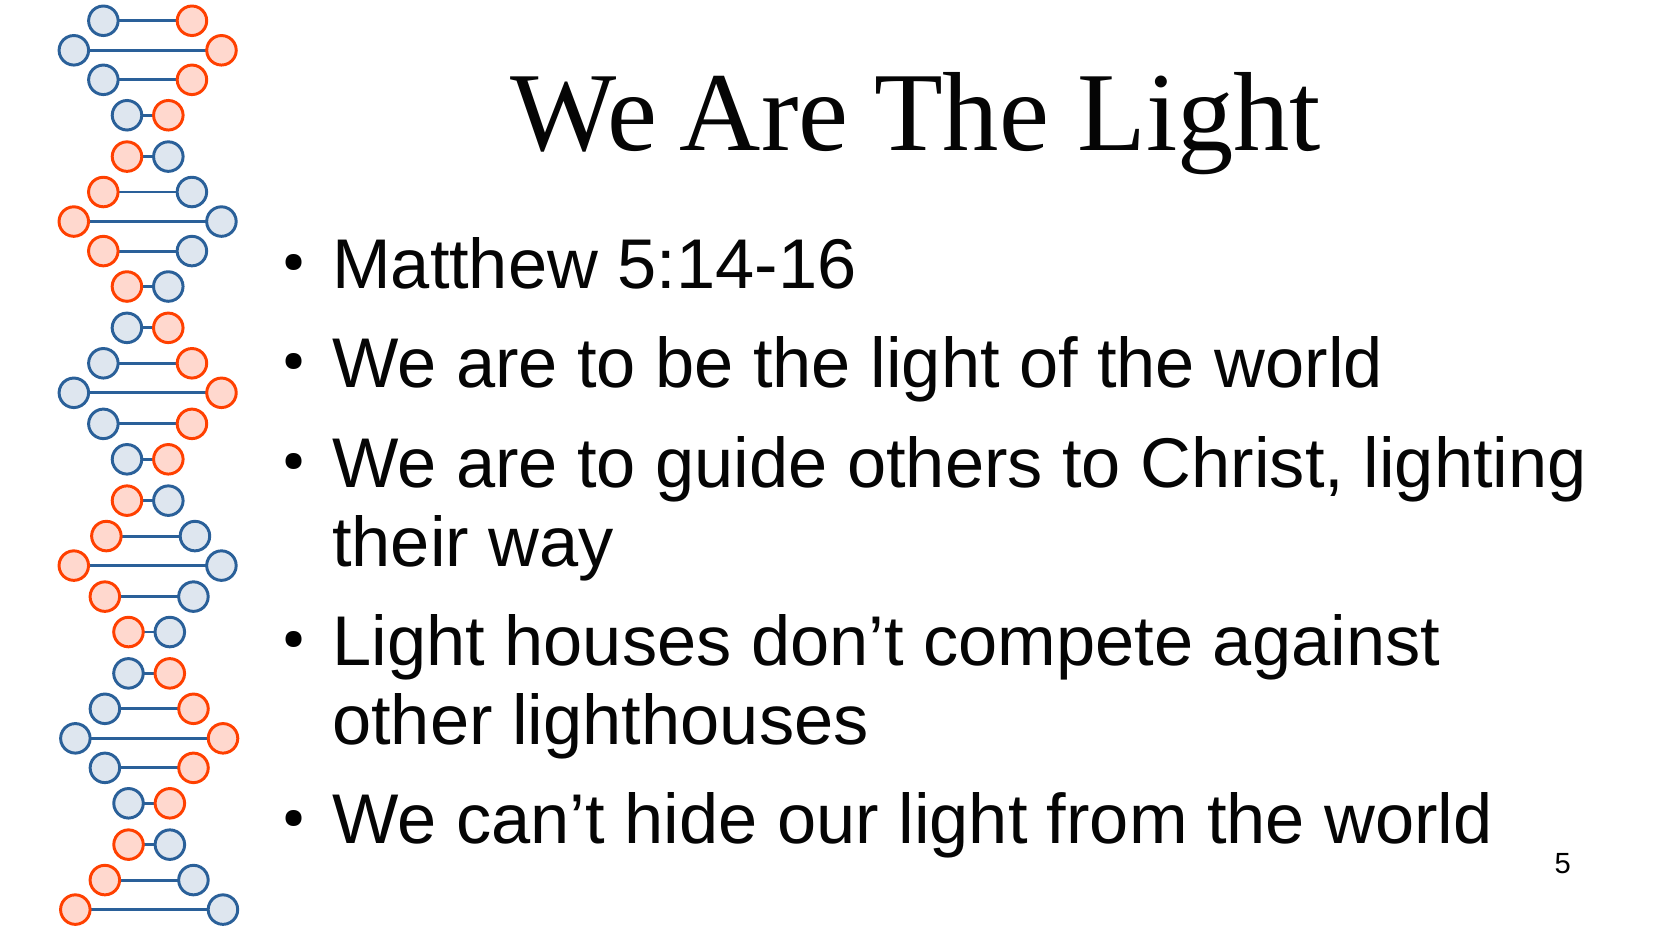

# We Are The Light
Matthew 5:14-16
We are to be the light of the world
We are to guide others to Christ, lighting their way
Light houses don’t compete against other lighthouses
We can’t hide our light from the world
5